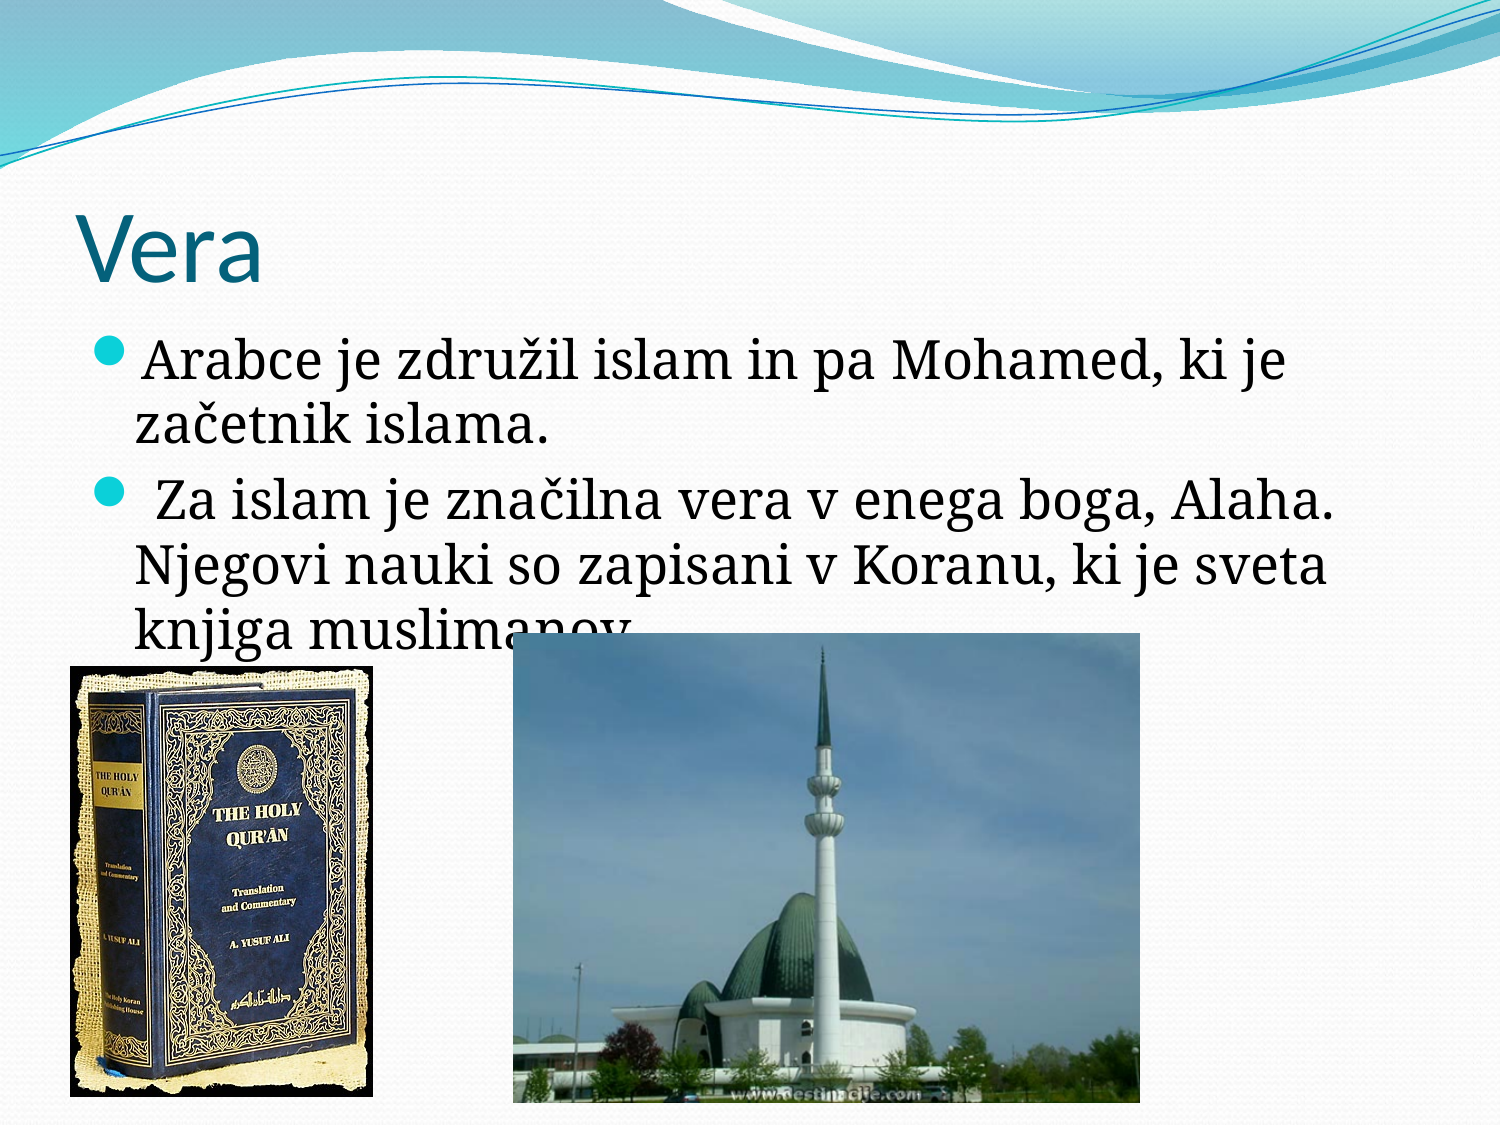

# Vera
Arabce je združil islam in pa Mohamed, ki je začetnik islama.
 Za islam je značilna vera v enega boga, Alaha. Njegovi nauki so zapisani v Koranu, ki je sveta knjiga muslimanov